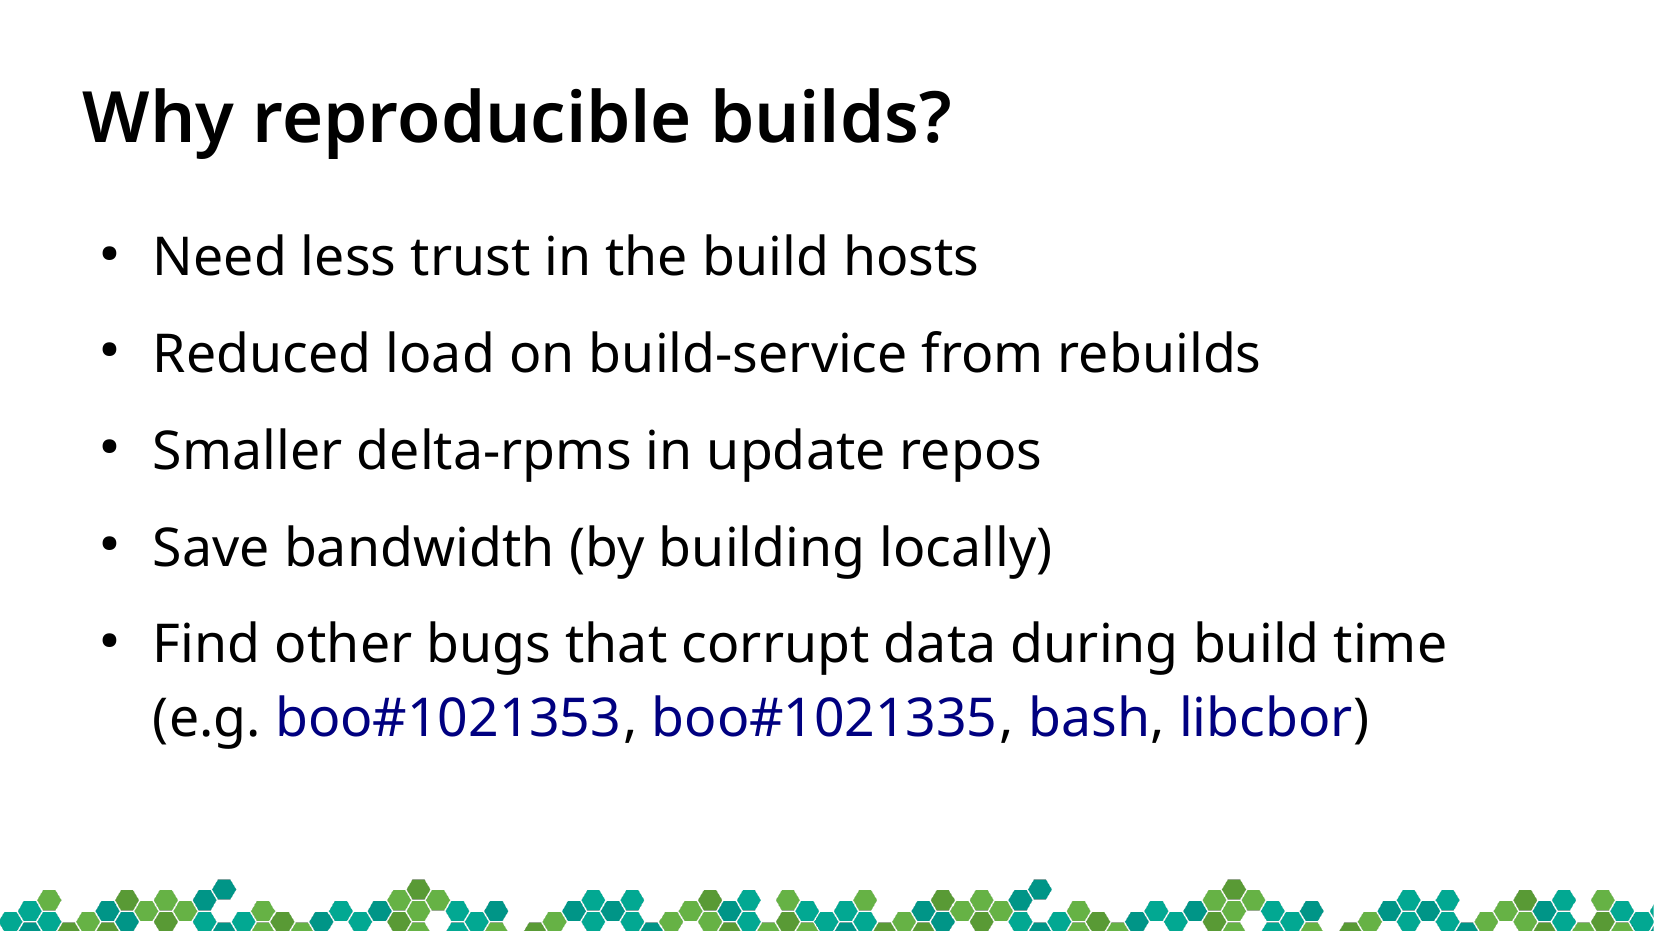

# Why reproducible builds?
Need less trust in the build hosts
Reduced load on build-service from rebuilds
Smaller delta-rpms in update repos
Save bandwidth (by building locally)
Find other bugs that corrupt data during build time (e.g. boo#1021353, boo#1021335, bash, libcbor)